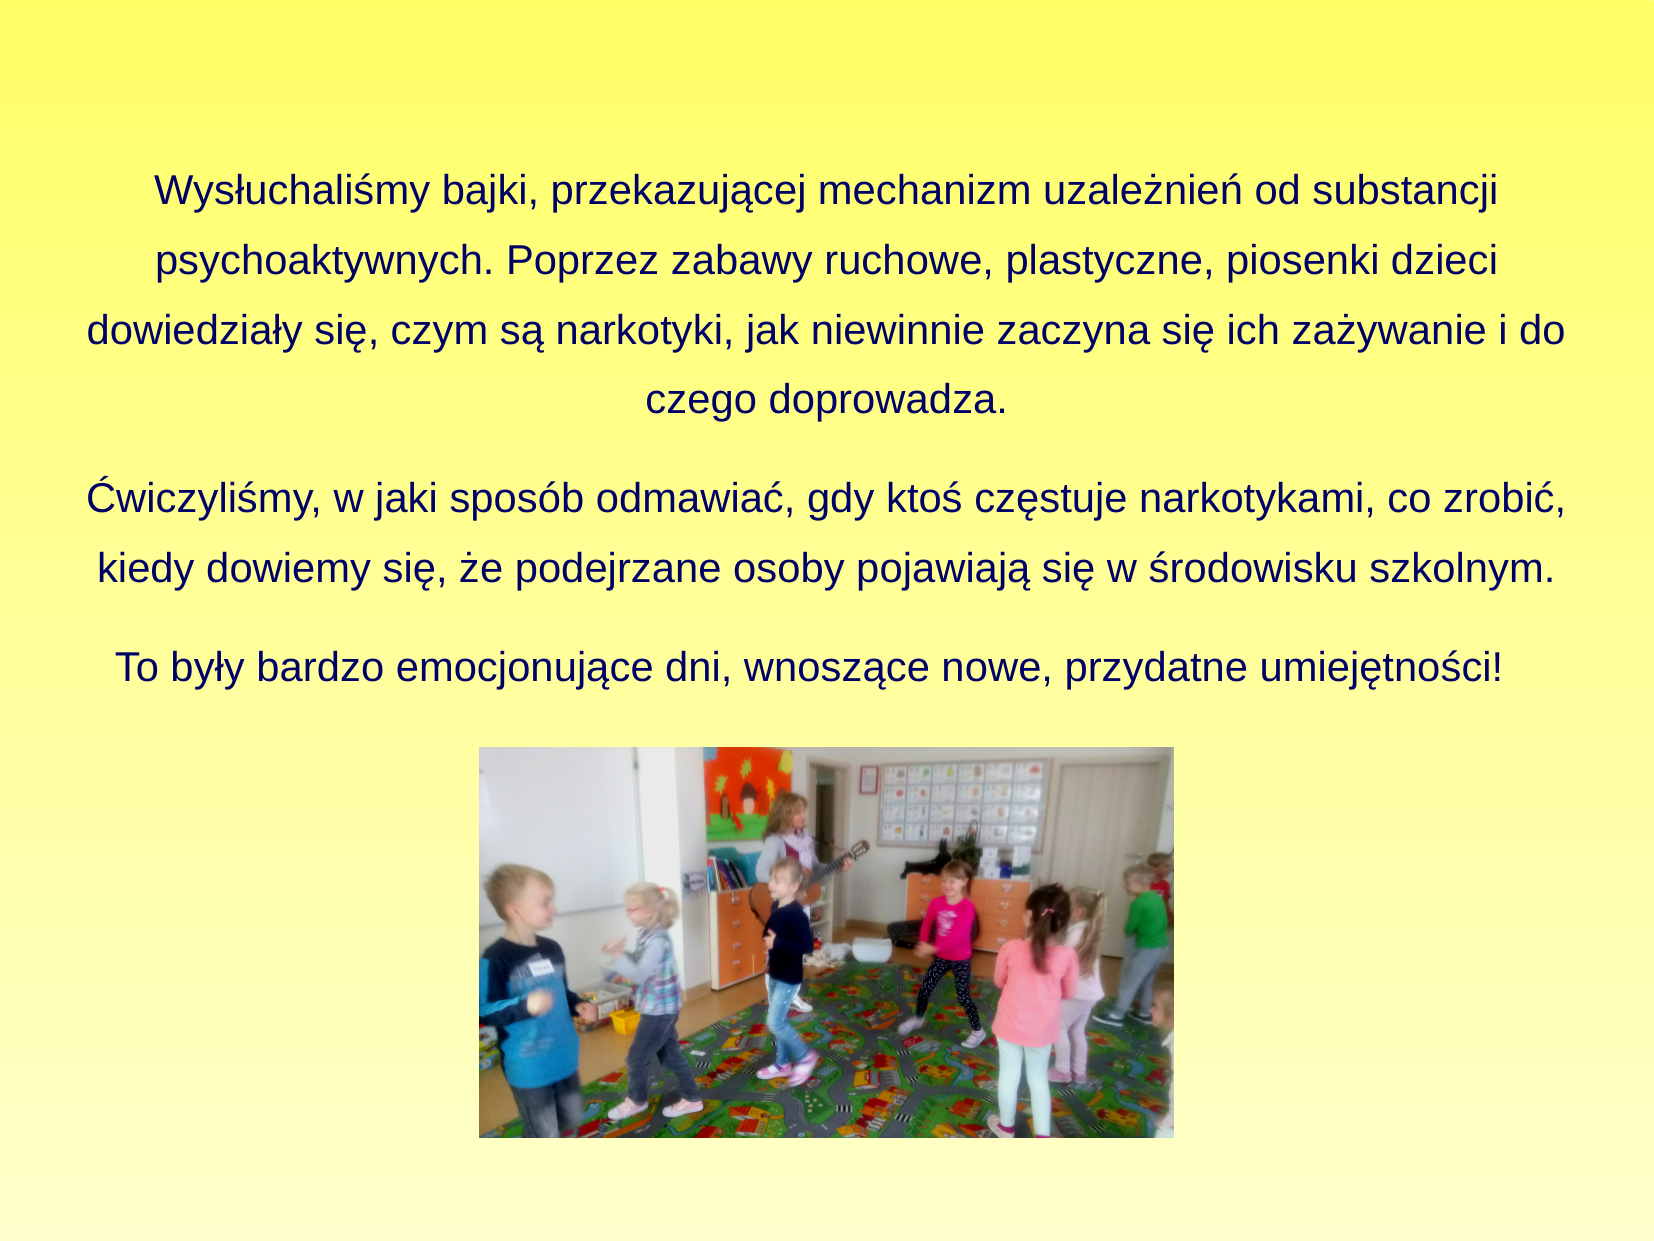

# Wysłuchaliśmy bajki, przekazującej mechanizm uzależnień od substancji psychoaktywnych. Poprzez zabawy ruchowe, plastyczne, piosenki dzieci dowiedziały się, czym są narkotyki, jak niewinnie zaczyna się ich zażywanie i do czego doprowadza.
Ćwiczyliśmy, w jaki sposób odmawiać, gdy ktoś częstuje narkotykami, co zrobić, kiedy dowiemy się, że podejrzane osoby pojawiają się w środowisku szkolnym.
To były bardzo emocjonujące dni, wnoszące nowe, przydatne umiejętności!